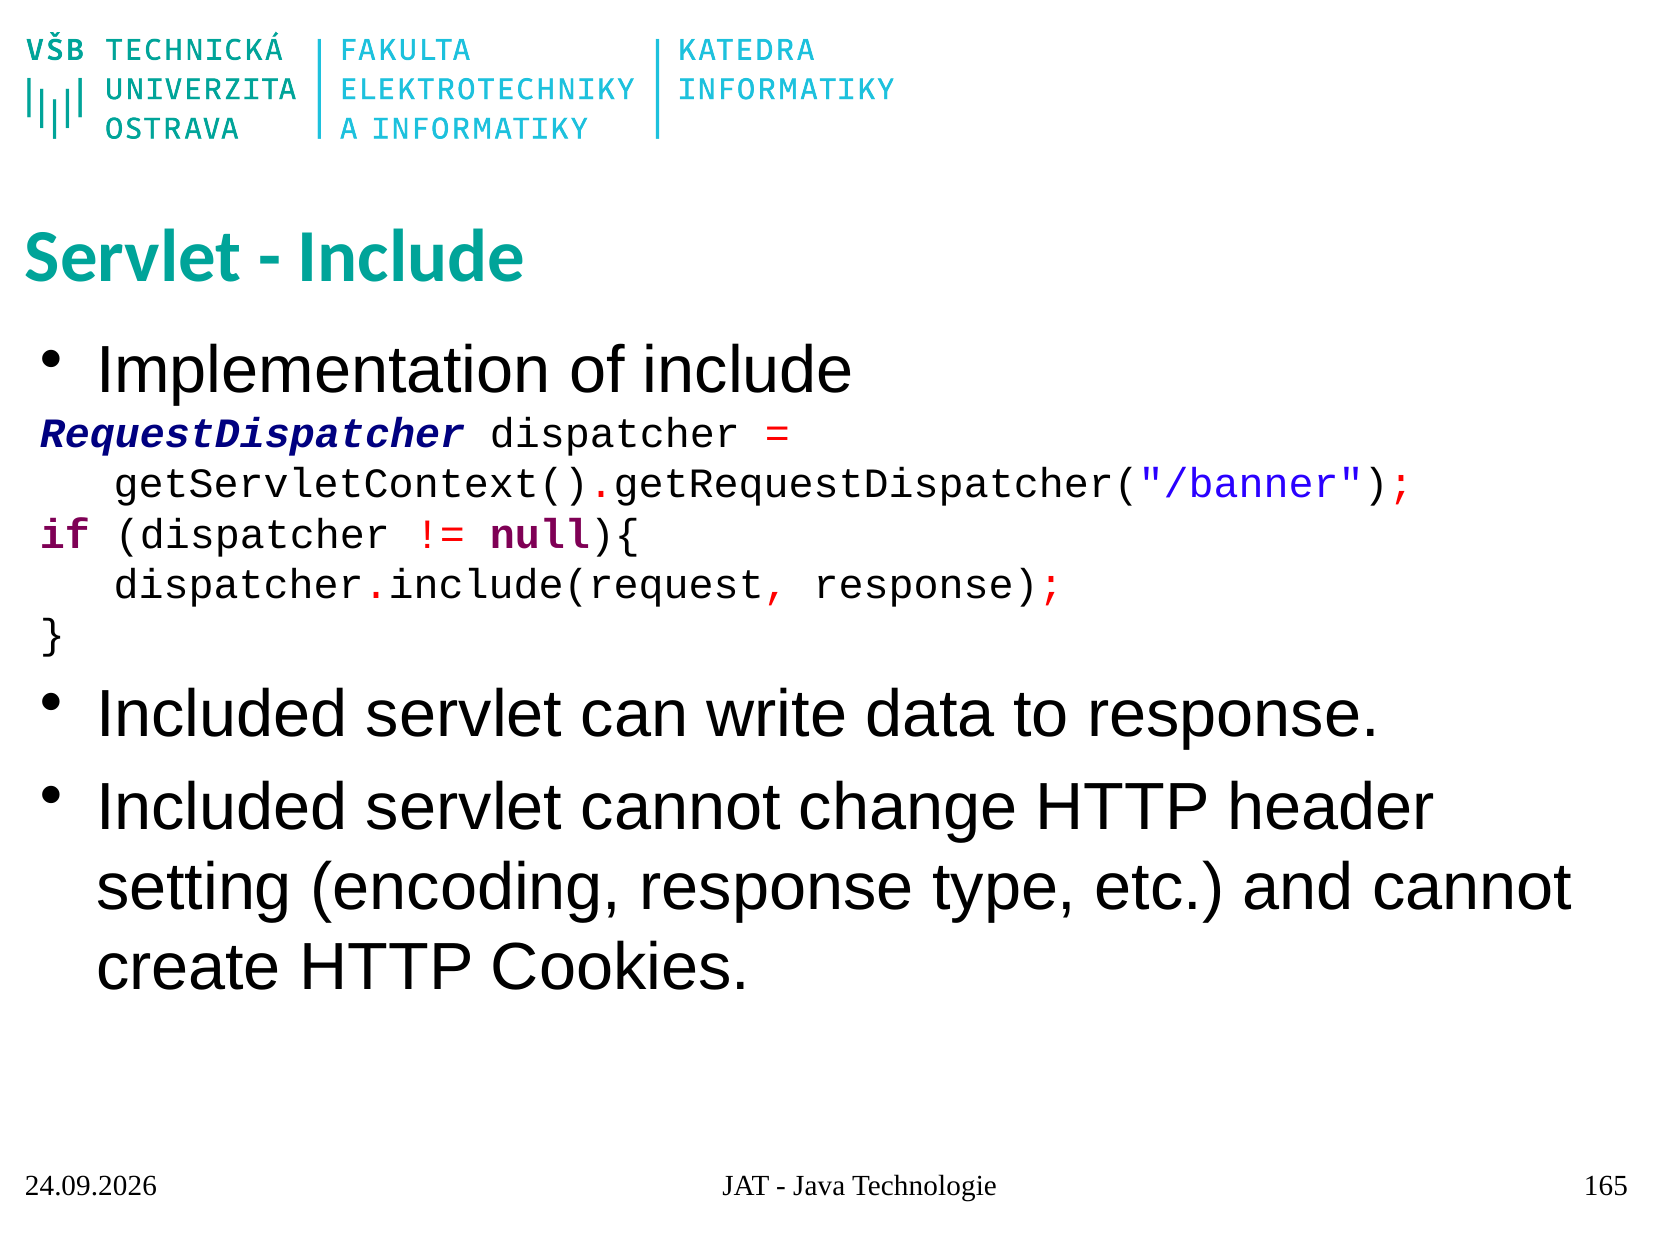

Servlet - Include
# Implementation of include
RequestDispatcher dispatcher =
	getServletContext().getRequestDispatcher("/banner");
if (dispatcher != null){
	dispatcher.include(request, response);
}
Included servlet can write data to response.
Included servlet cannot change HTTP header setting (encoding, response type, etc.) and cannot create HTTP Cookies.
JAT - Java Technologie
165